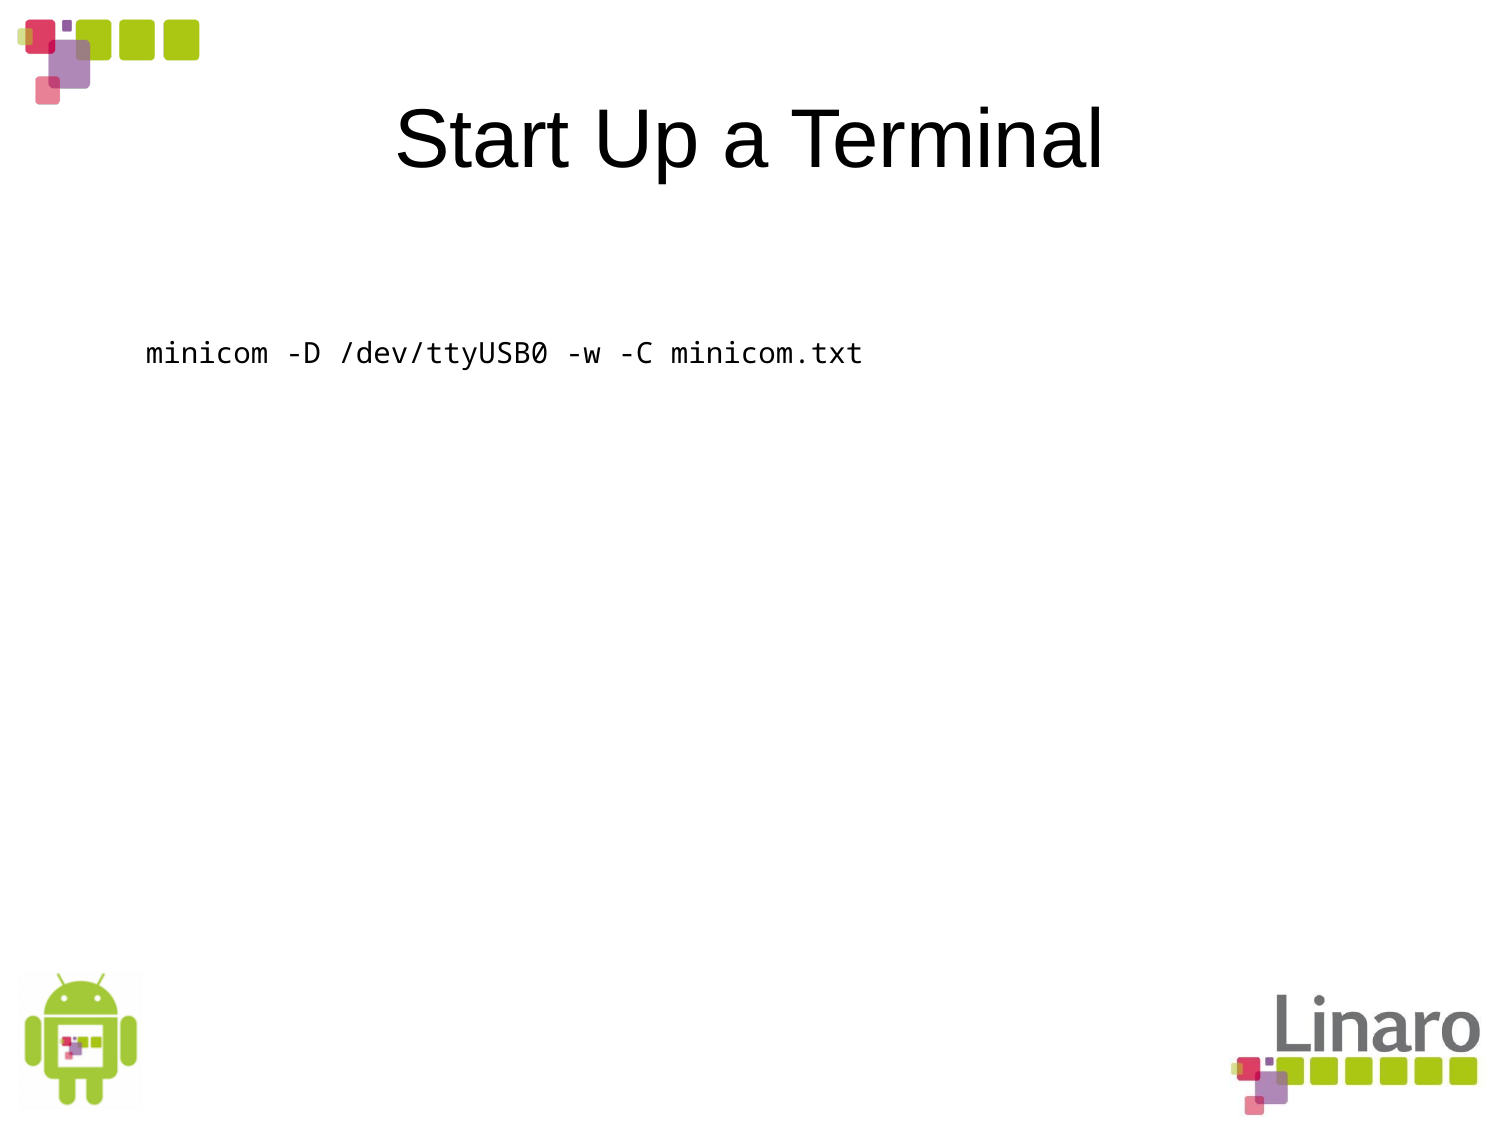

# Start Up a Terminal
minicom -D /dev/ttyUSB0 -w -C minicom.txt